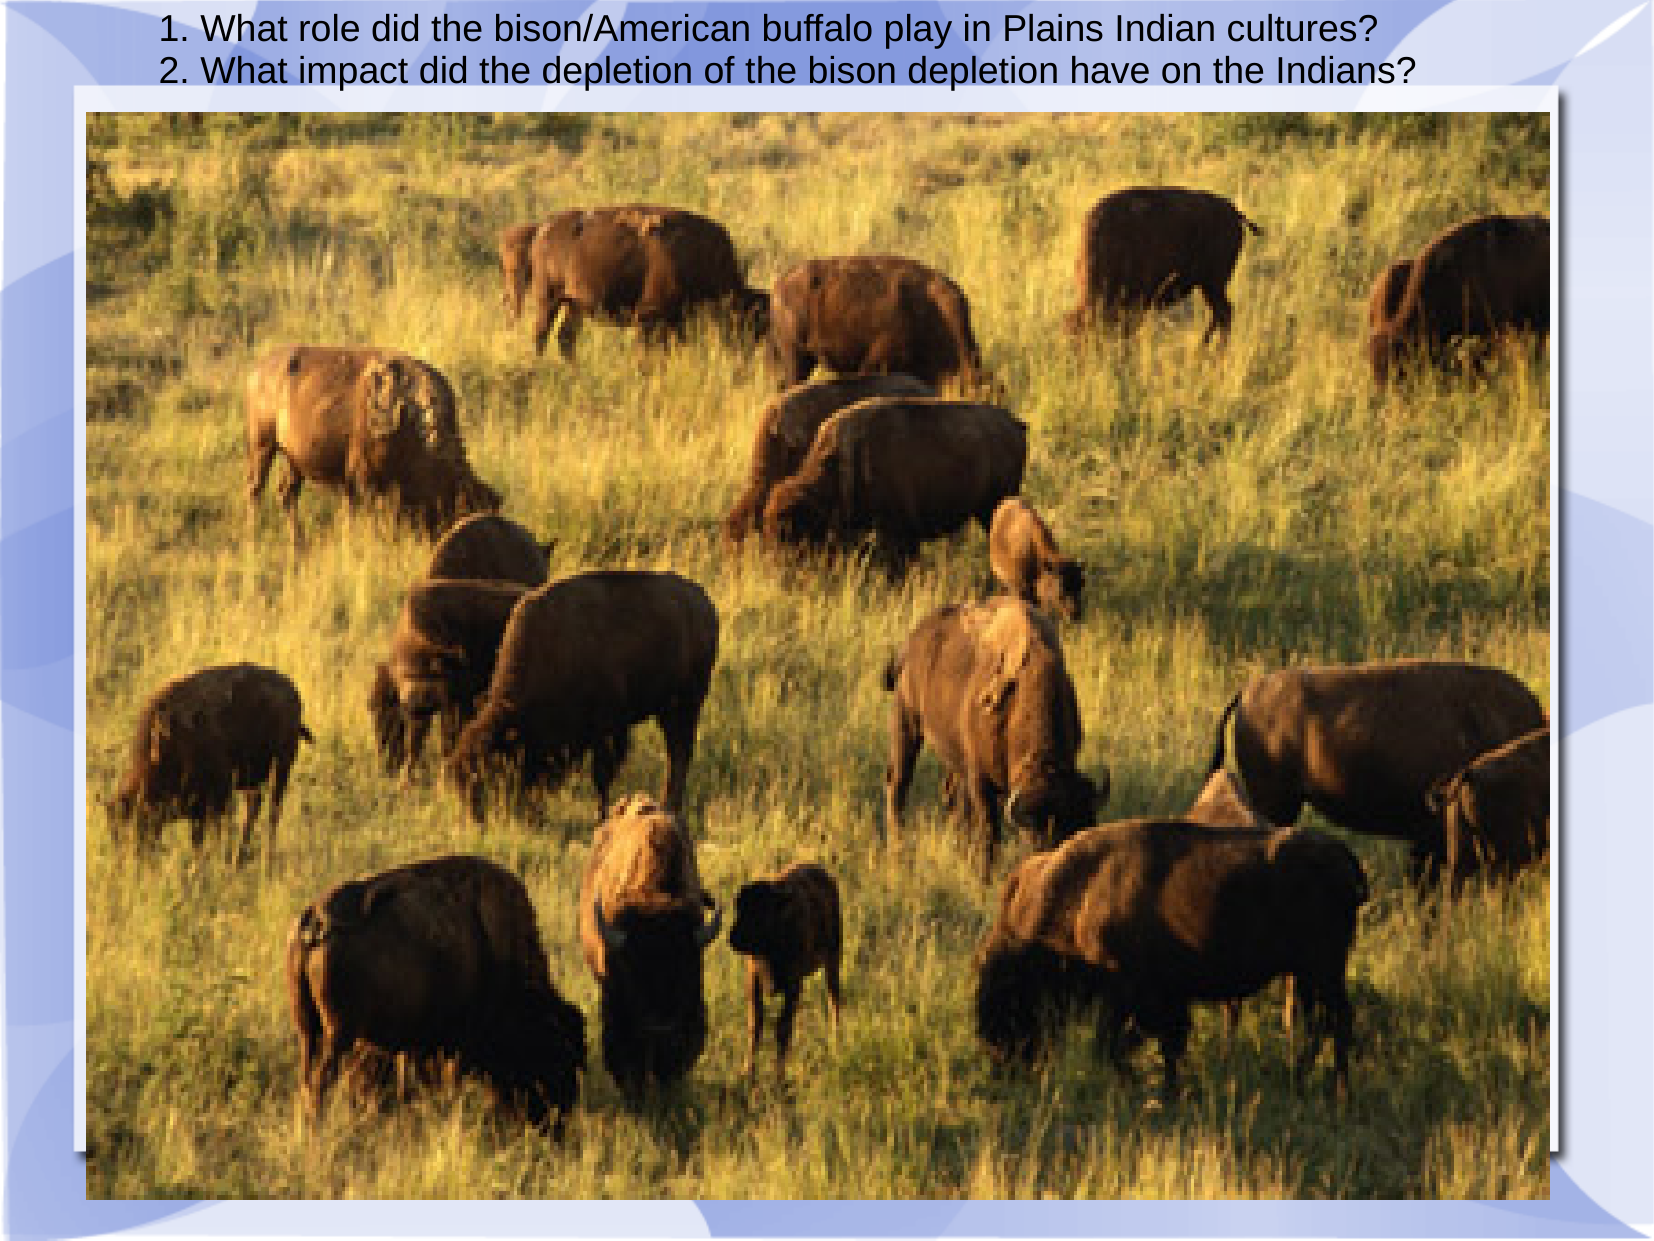

1. What role did the bison/American buffalo play in Plains Indian cultures?
 2. What impact did the depletion of the bison depletion have on the Indians?